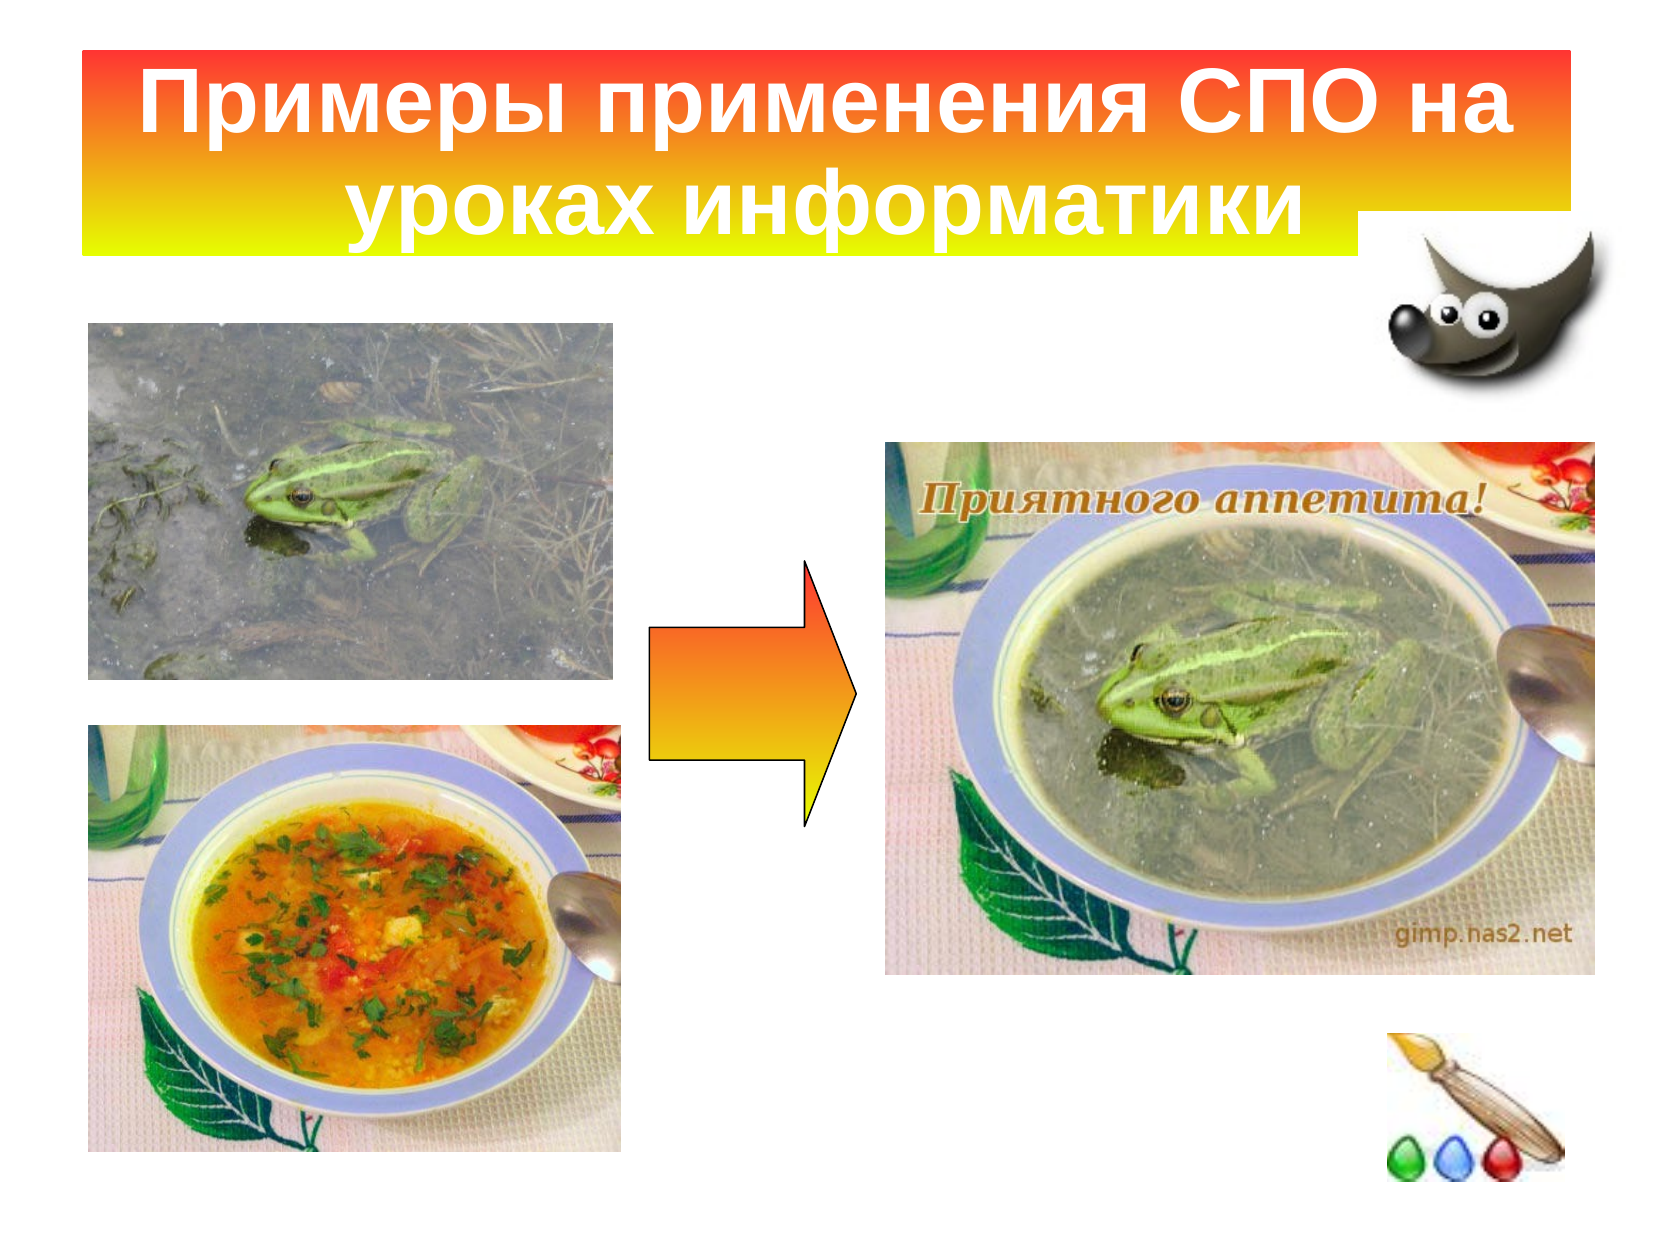

# Примеры применения СПО на уроках информатики